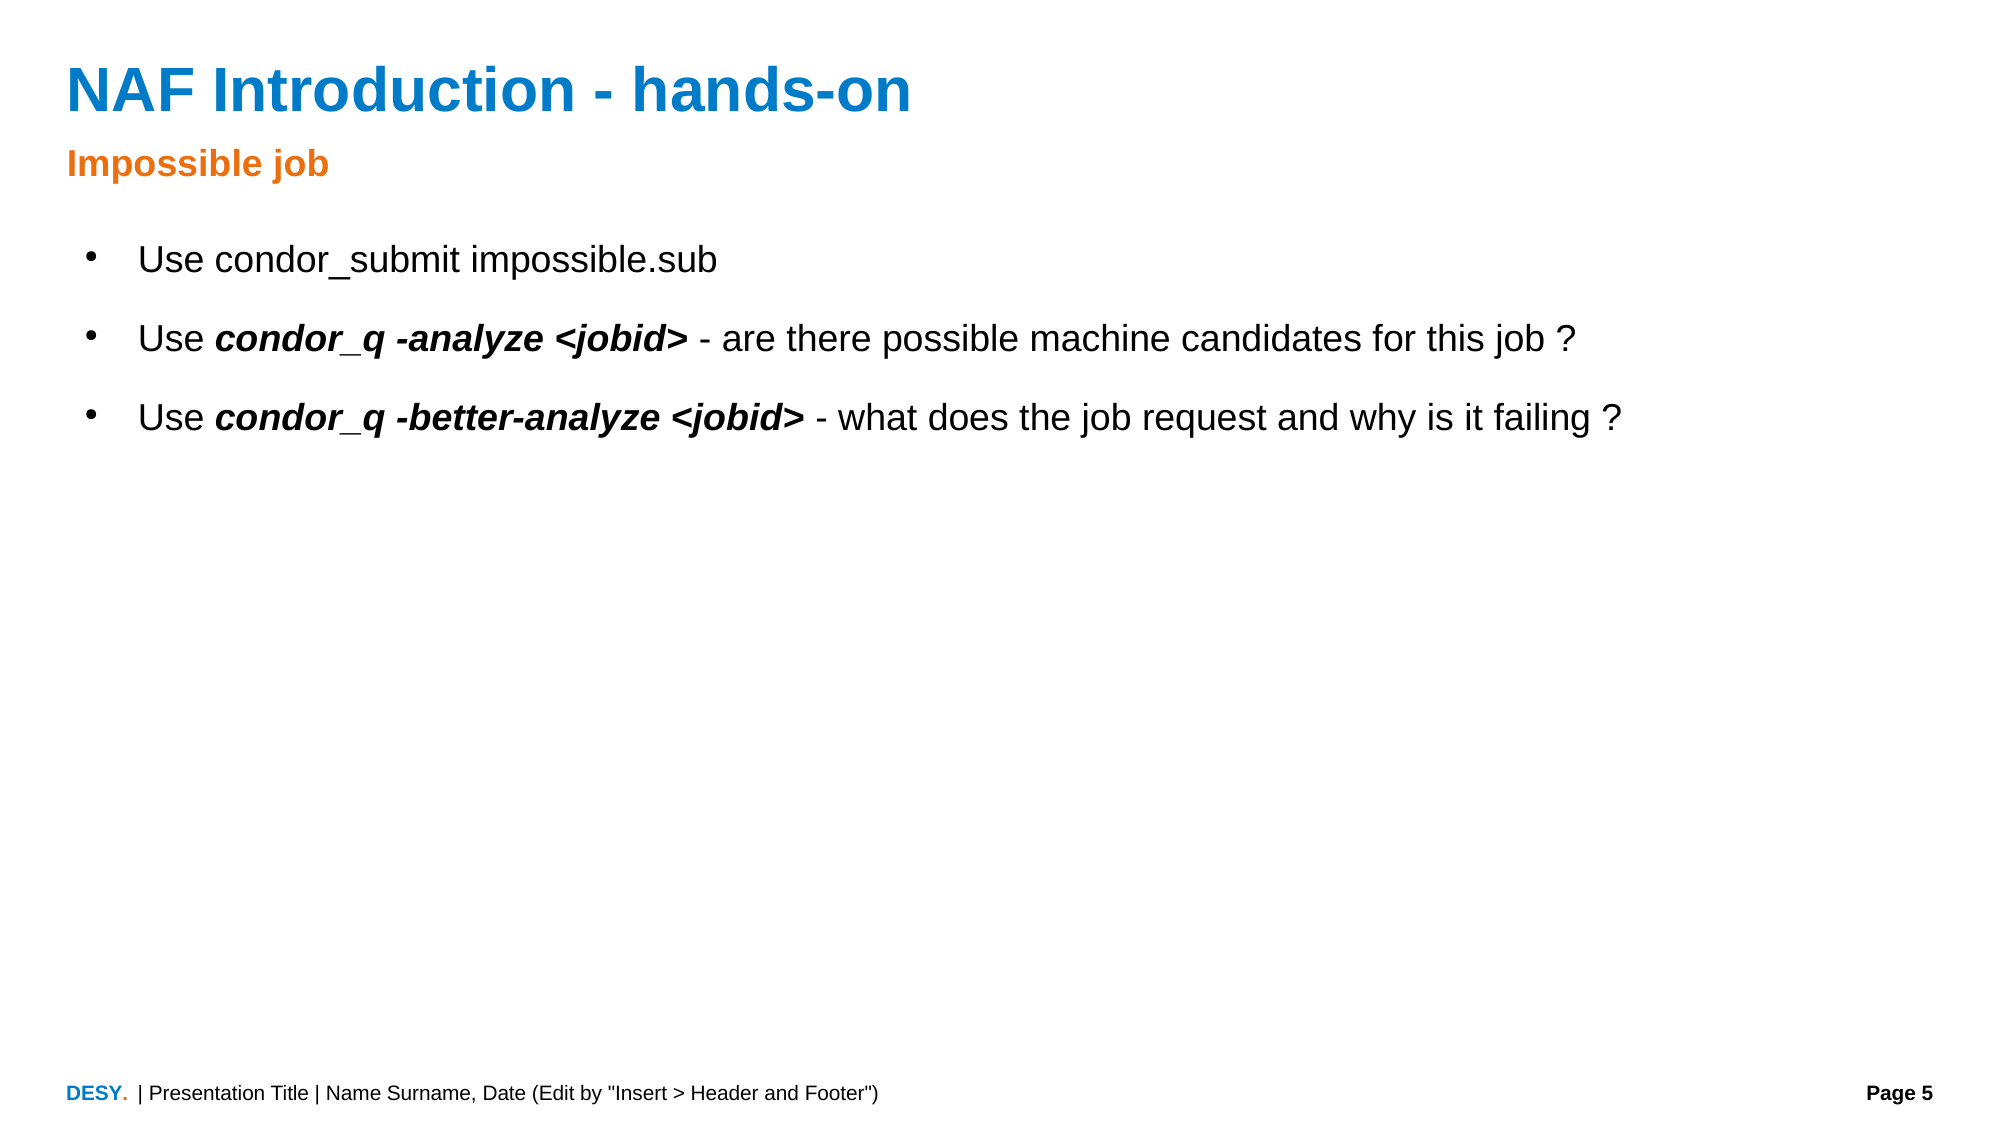

# NAF Introduction - hands-on
Impossible job
Use condor_submit impossible.sub
Use condor_q -analyze <jobid> - are there possible machine candidates for this job ?
Use condor_q -better-analyze <jobid> - what does the job request and why is it failing ?
| Presentation Title | Name Surname, Date (Edit by "Insert > Header and Footer")